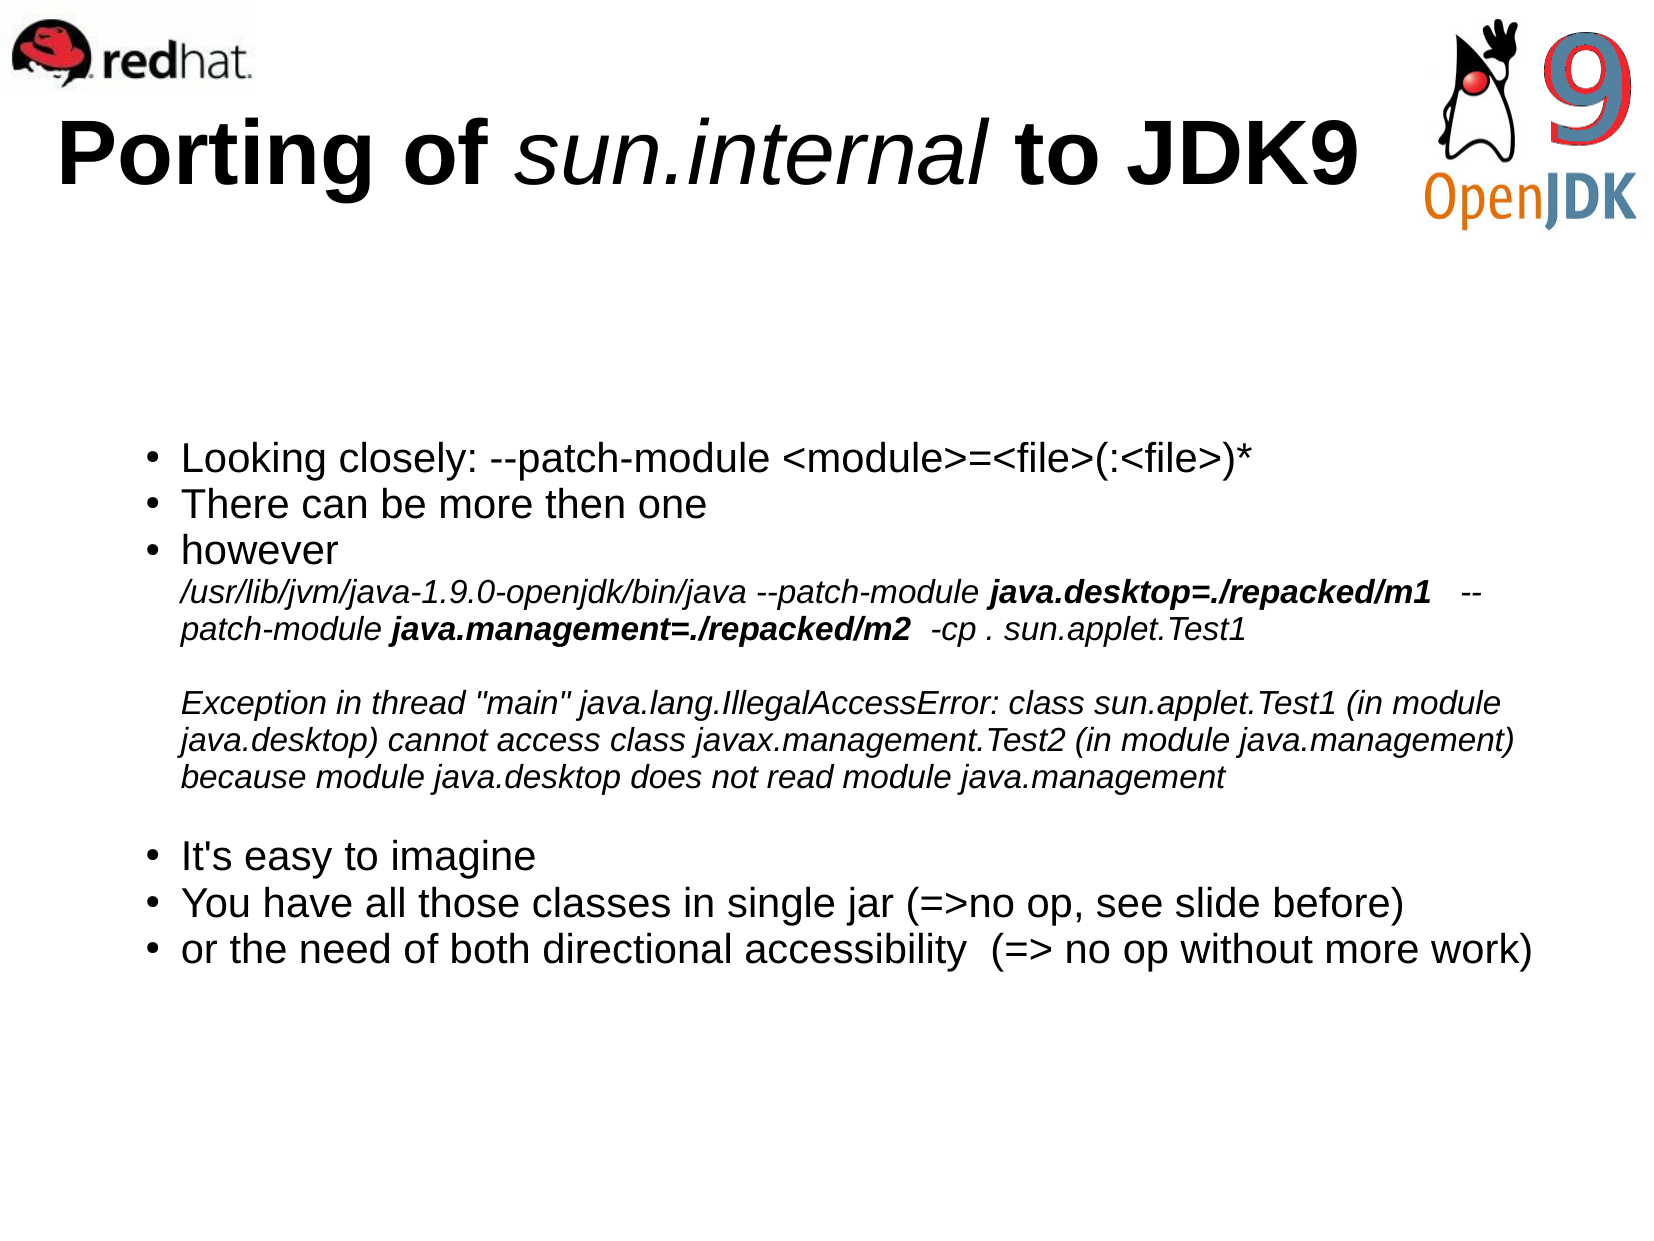

# Porting of sun.internal to JDK9
Looking closely: --patch-module <module>=<file>(:<file>)*
There can be more then one
however
/usr/lib/jvm/java-1.9.0-openjdk/bin/java --patch-module java.desktop=./repacked/m1 --patch-module java.management=./repacked/m2 -cp . sun.applet.Test1
Exception in thread "main" java.lang.IllegalAccessError: class sun.applet.Test1 (in module java.desktop) cannot access class javax.management.Test2 (in module java.management) because module java.desktop does not read module java.management
It's easy to imagine
You have all those classes in single jar (=>no op, see slide before)
or the need of both directional accessibility (=> no op without more work)